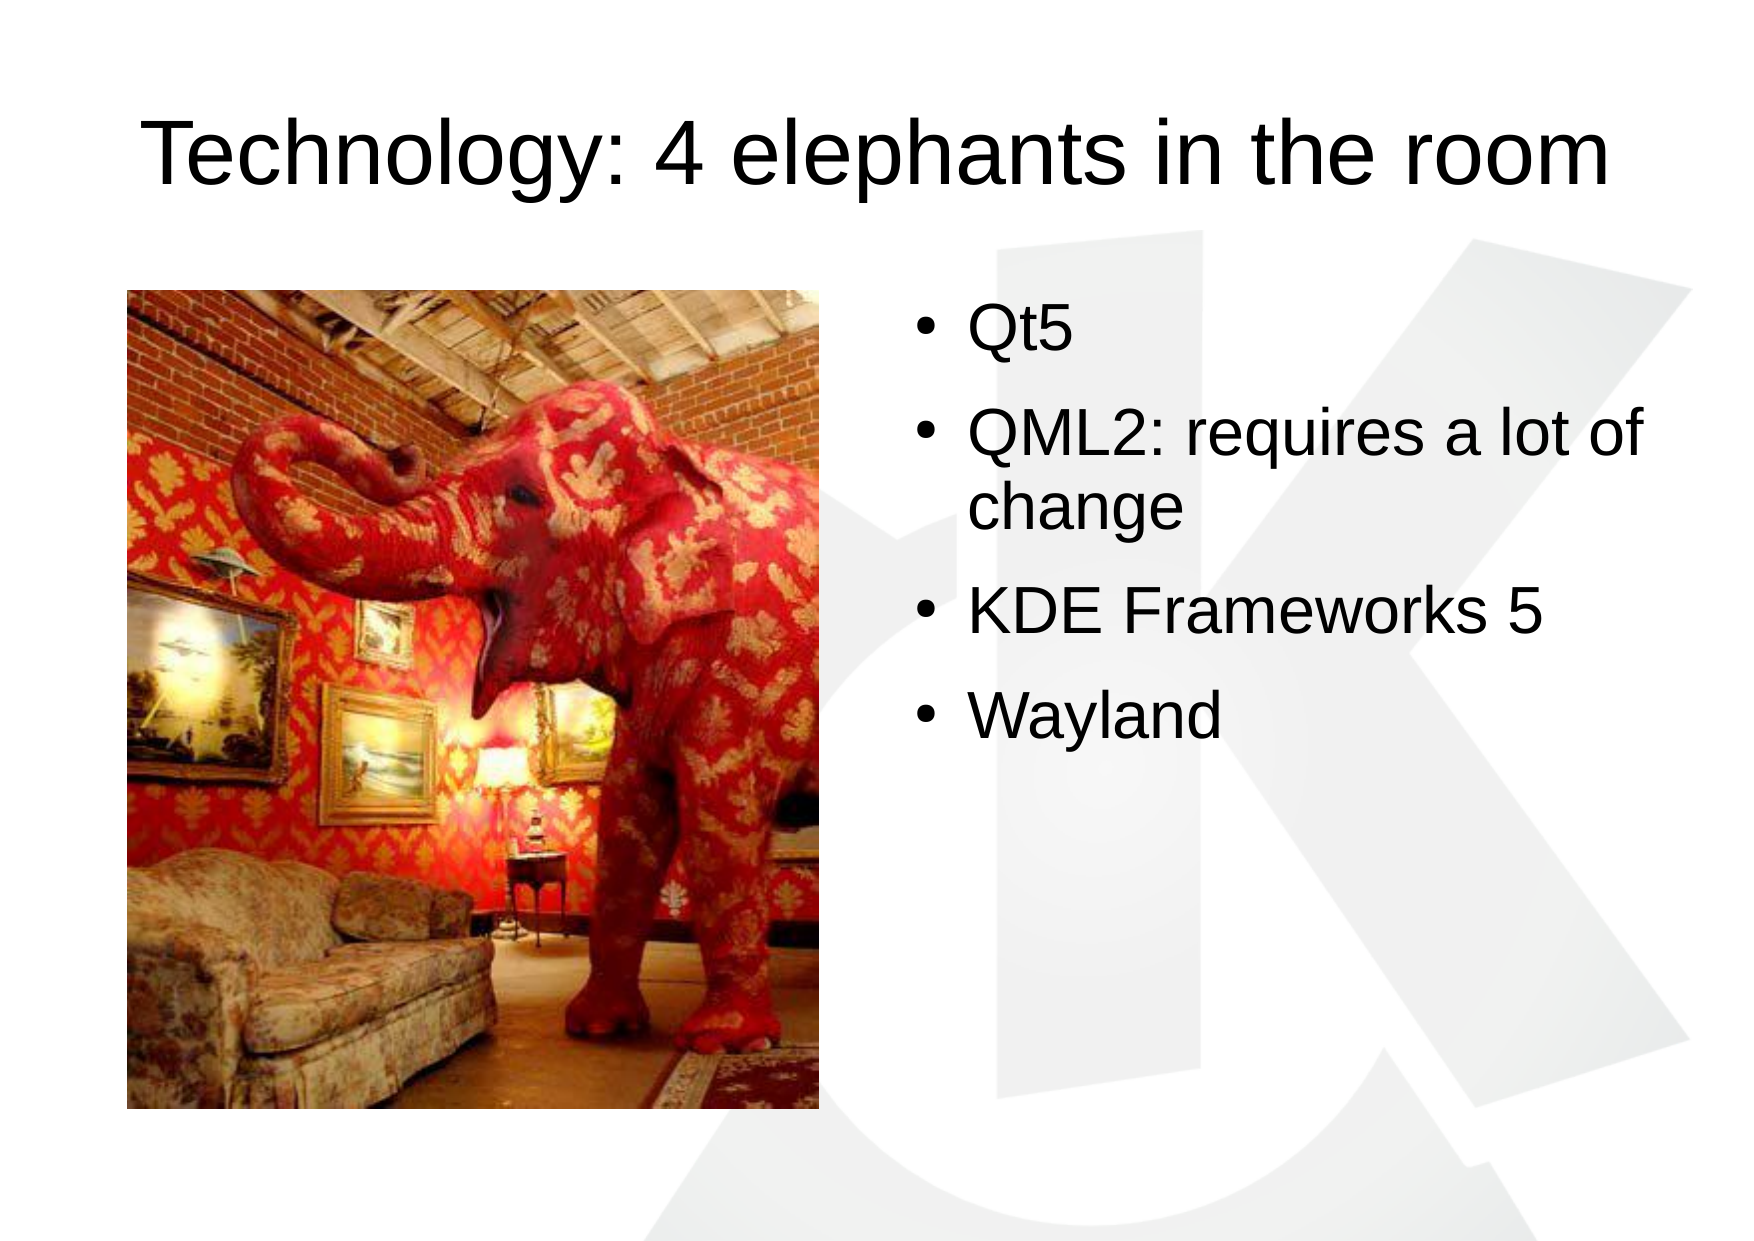

# Technology: 4 elephants in the room
Qt5
QML2: requires a lot of change
KDE Frameworks 5
Wayland